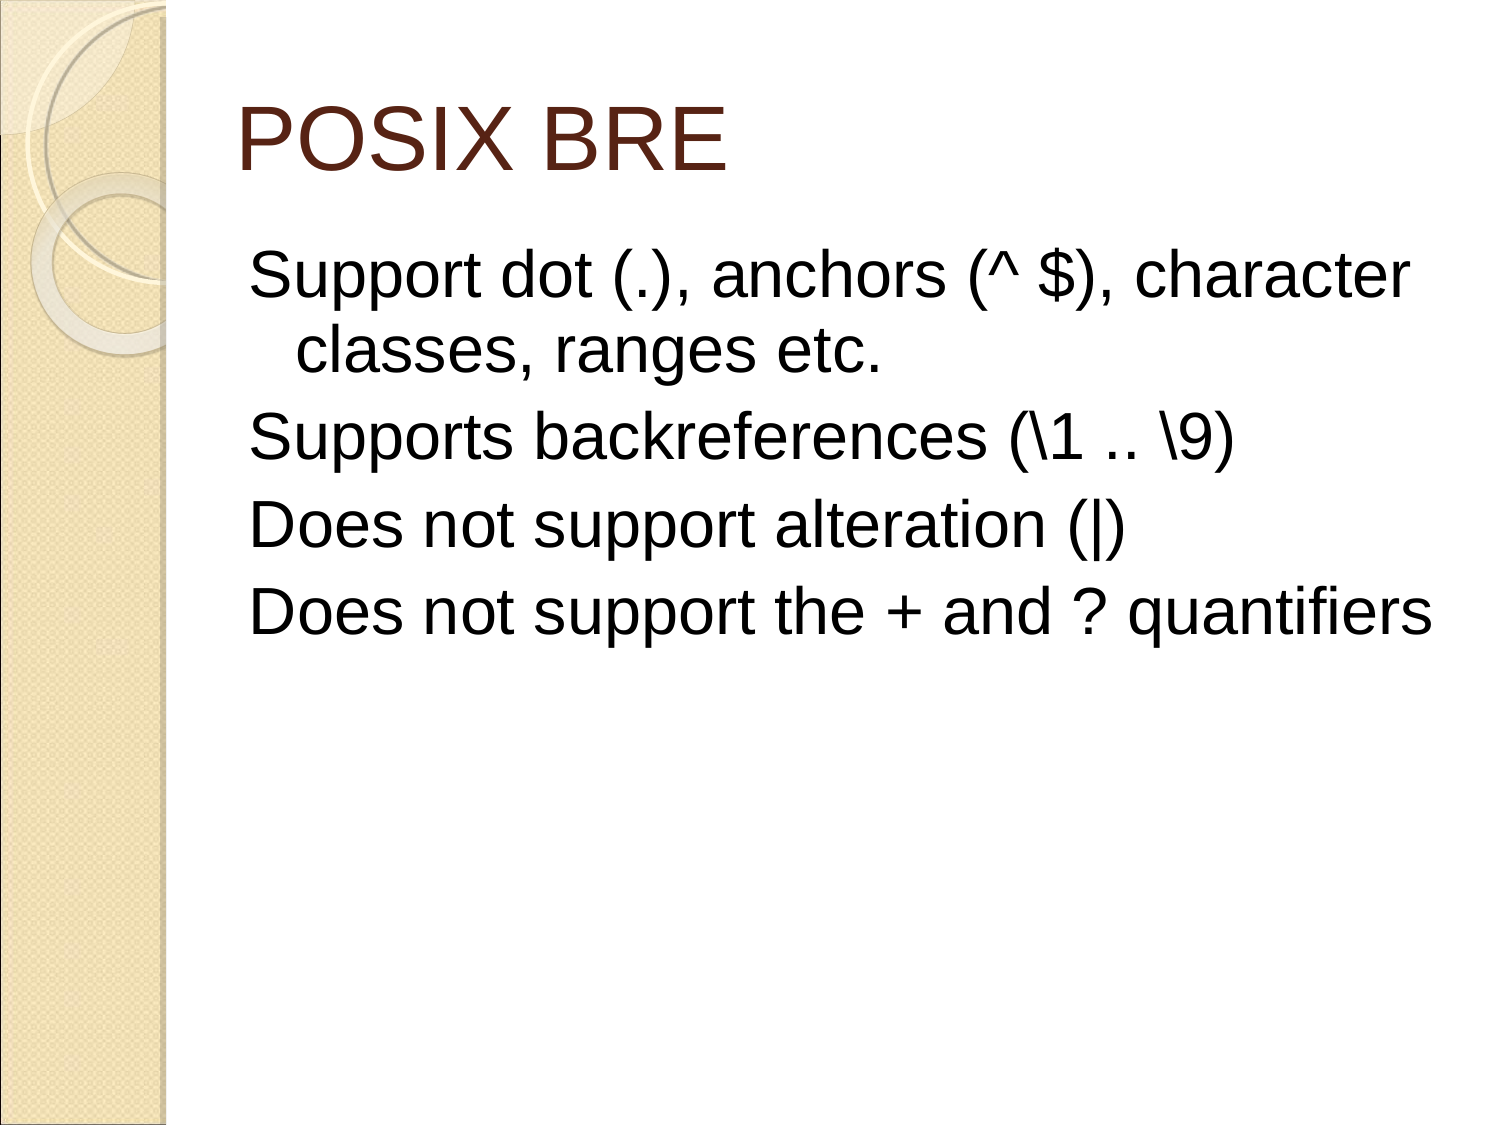

# POSIX BRE
Support dot (.), anchors (^ $), character classes, ranges etc.
Supports backreferences (\1 .. \9)
Does not support alteration (|)
Does not support the + and ? quantifiers